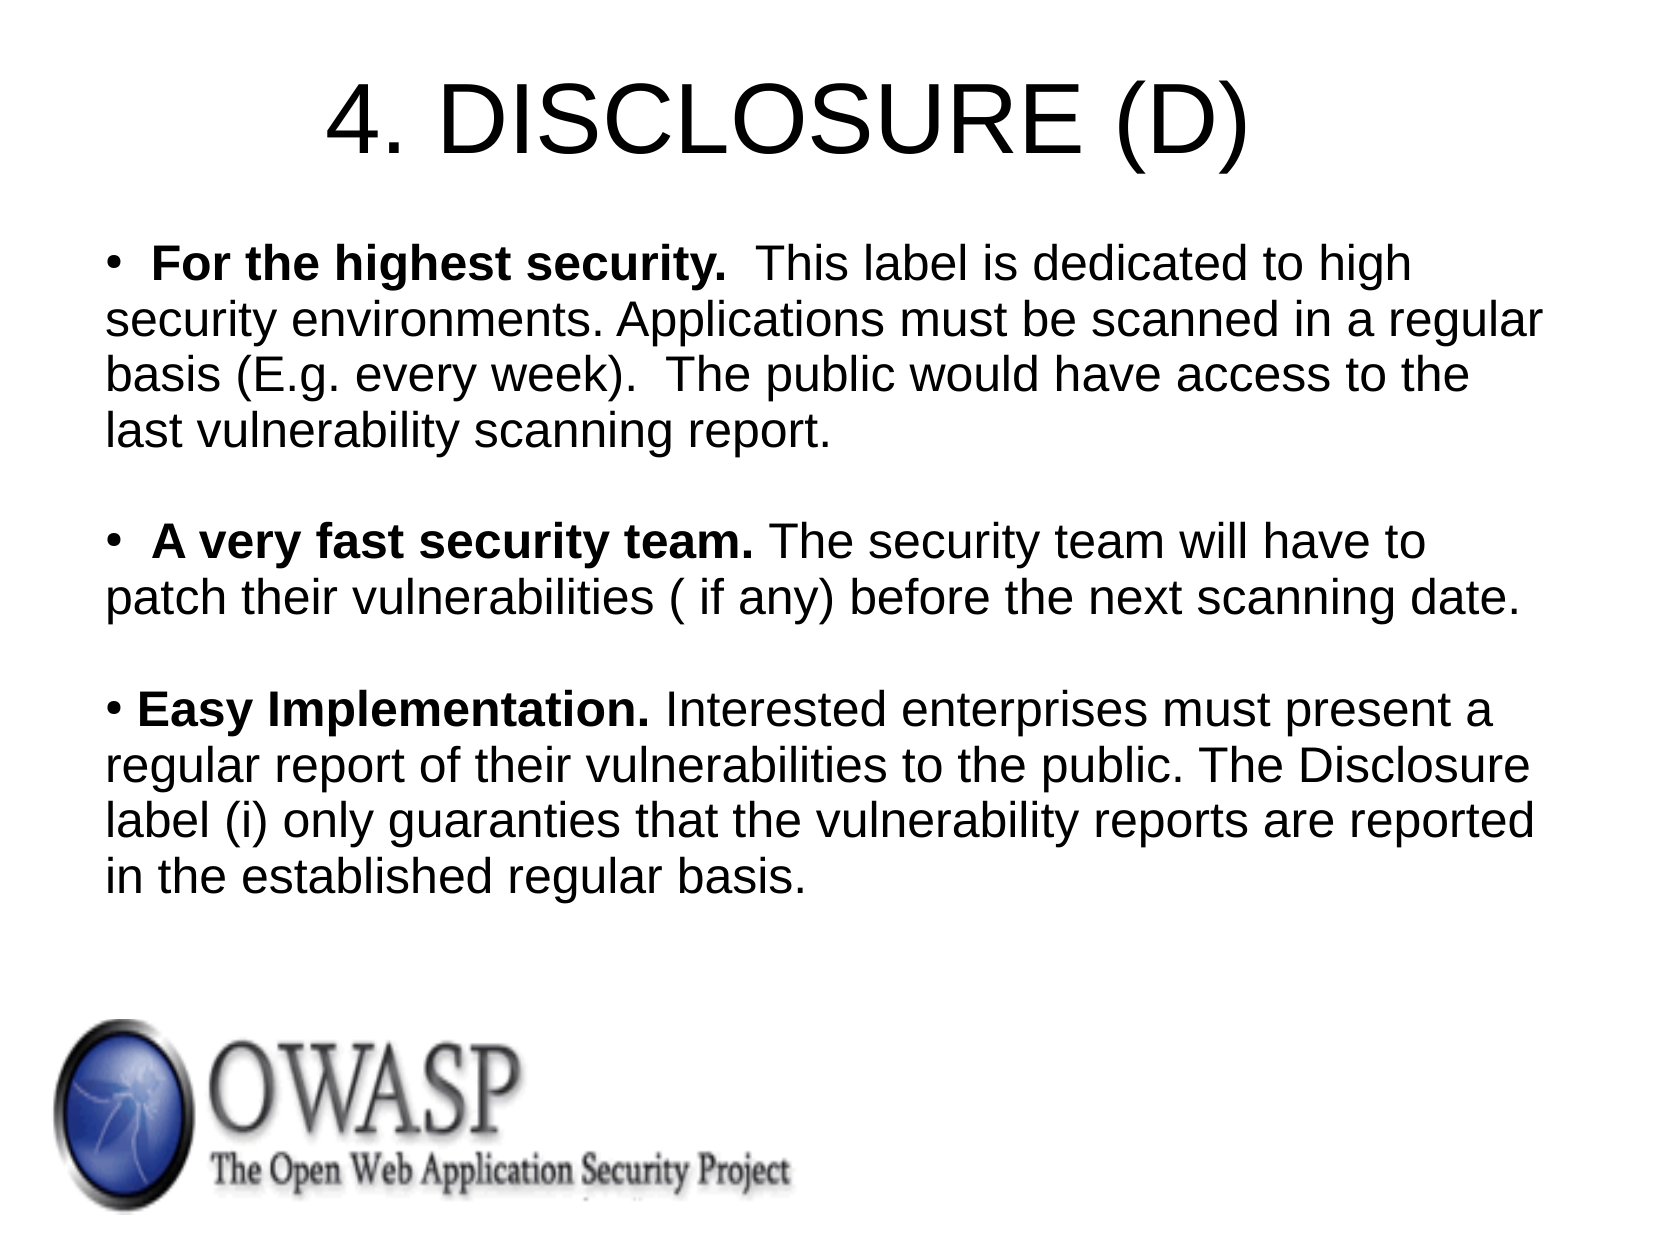

# 4. DISCLOSURE (D)
 For the highest security. This label is dedicated to high security environments. Applications must be scanned in a regular basis (E.g. every week). The public would have access to the last vulnerability scanning report.
 A very fast security team. The security team will have to patch their vulnerabilities ( if any) before the next scanning date.
 Easy Implementation. Interested enterprises must present a regular report of their vulnerabilities to the public. The Disclosure label (i) only guaranties that the vulnerability reports are reported in the established regular basis.